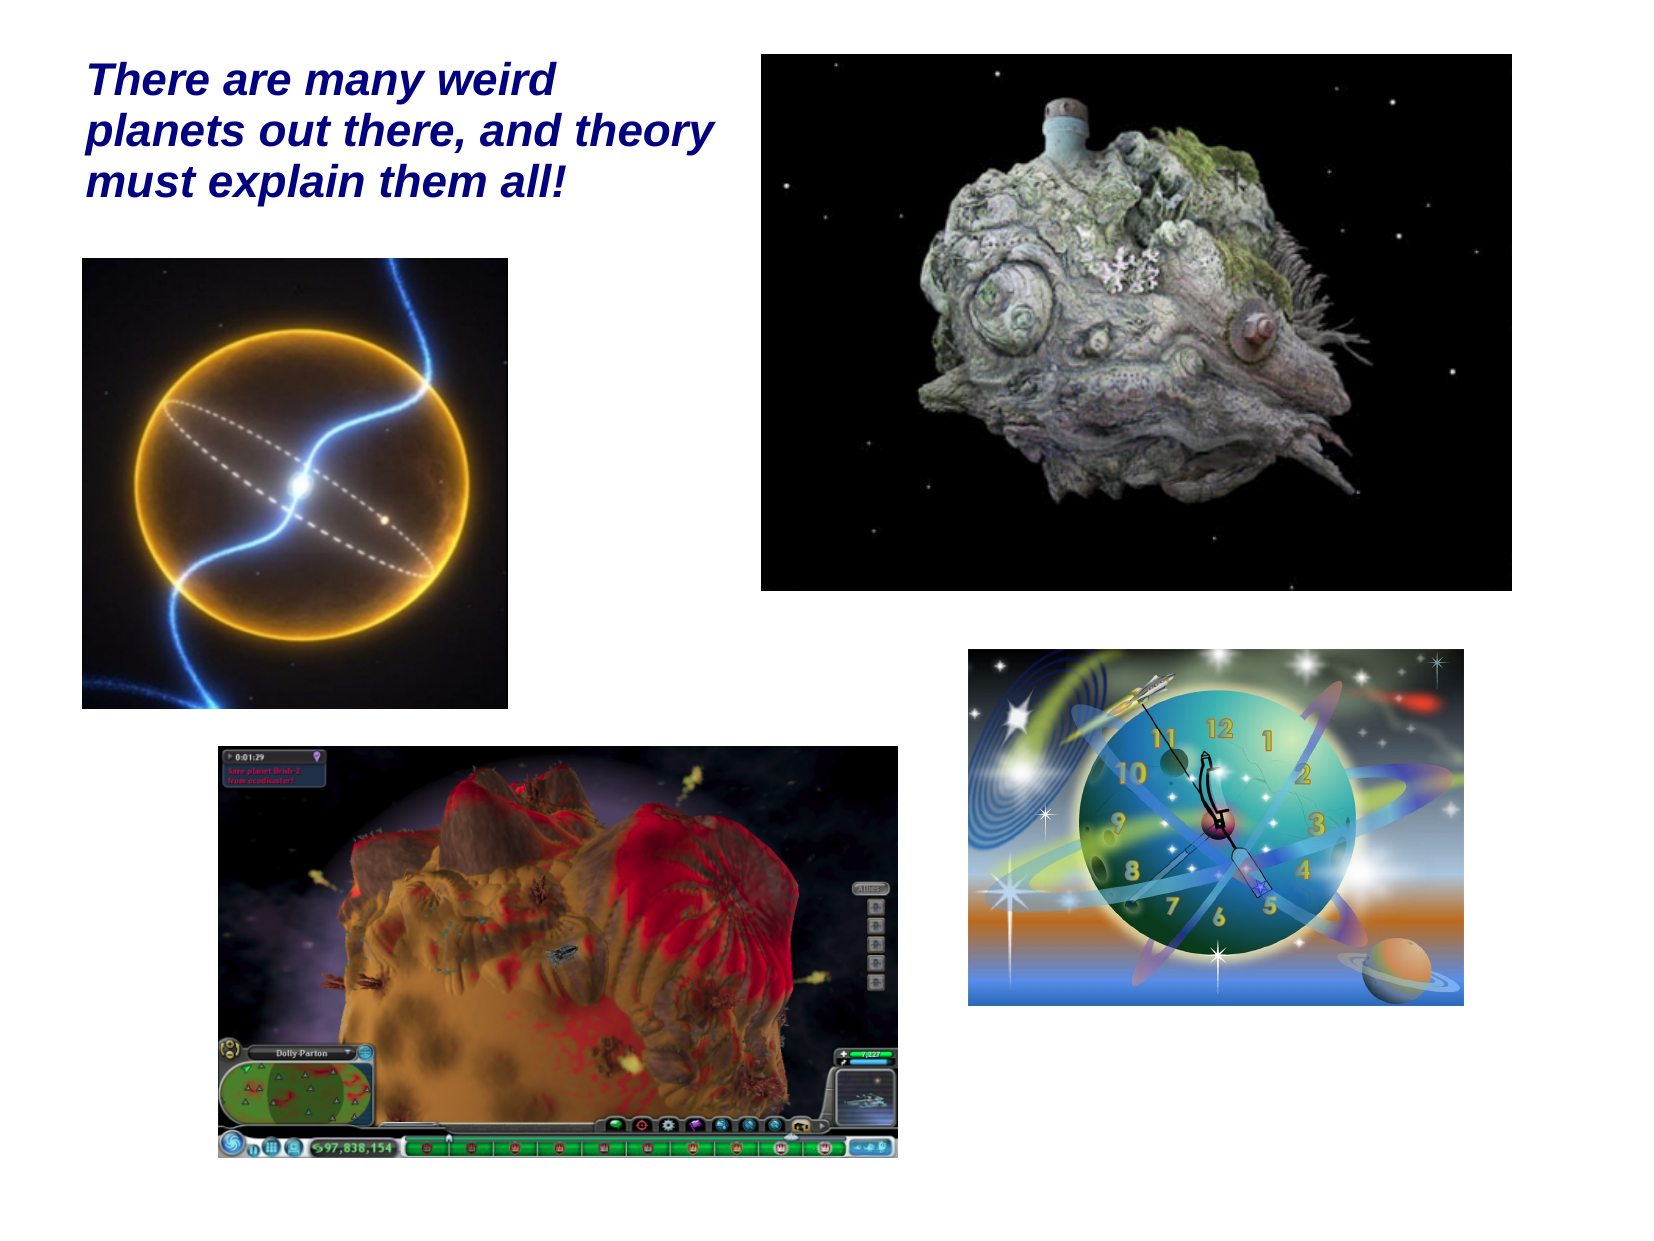

There are many weird planets out there, and theory must explain them all!